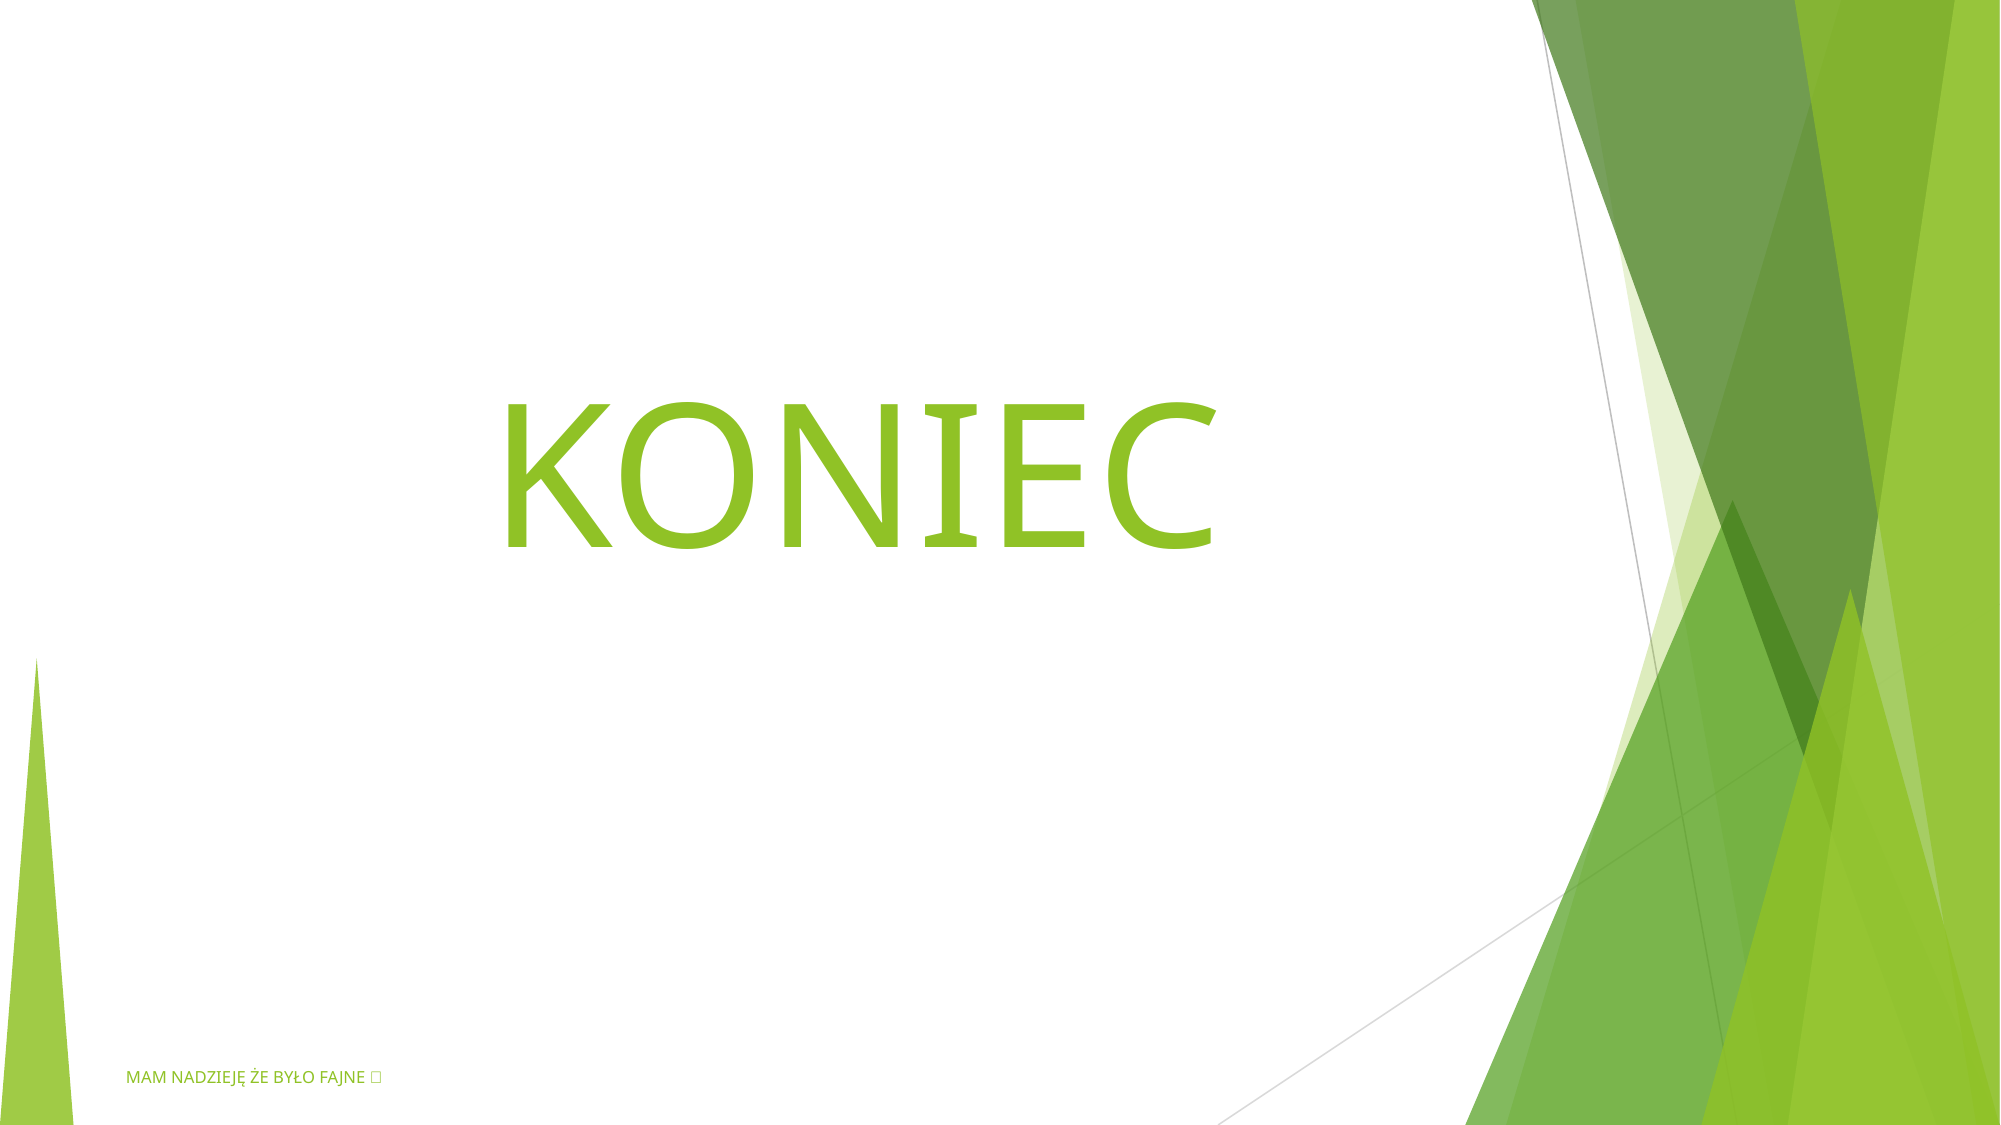

# KONIEC MAM NADZIEJĘ ŻE BYŁO FAJNE 